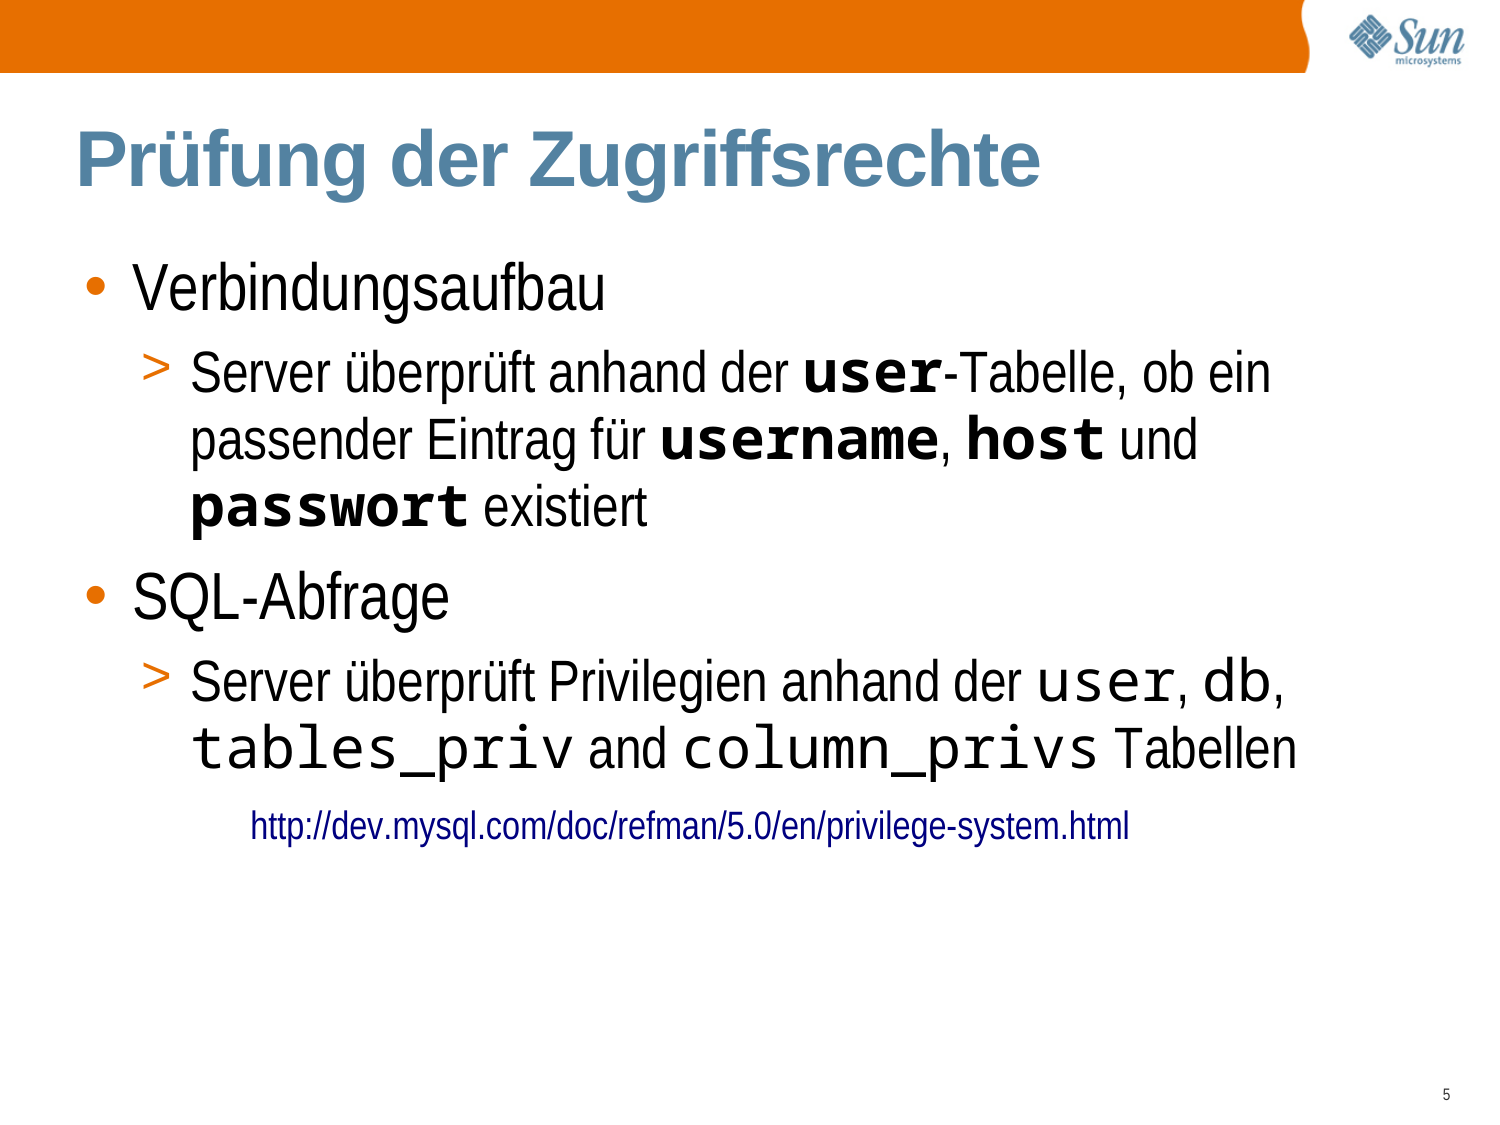

# Prüfung der Zugriffsrechte
Verbindungsaufbau
Server überprüft anhand der user-Tabelle, ob ein passender Eintrag für username, host und passwort existiert
SQL-Abfrage
Server überprüft Privilegien anhand der user, db, tables_priv and column_privs Tabellen
http://dev.mysql.com/doc/refman/5.0/en/privilege-system.html